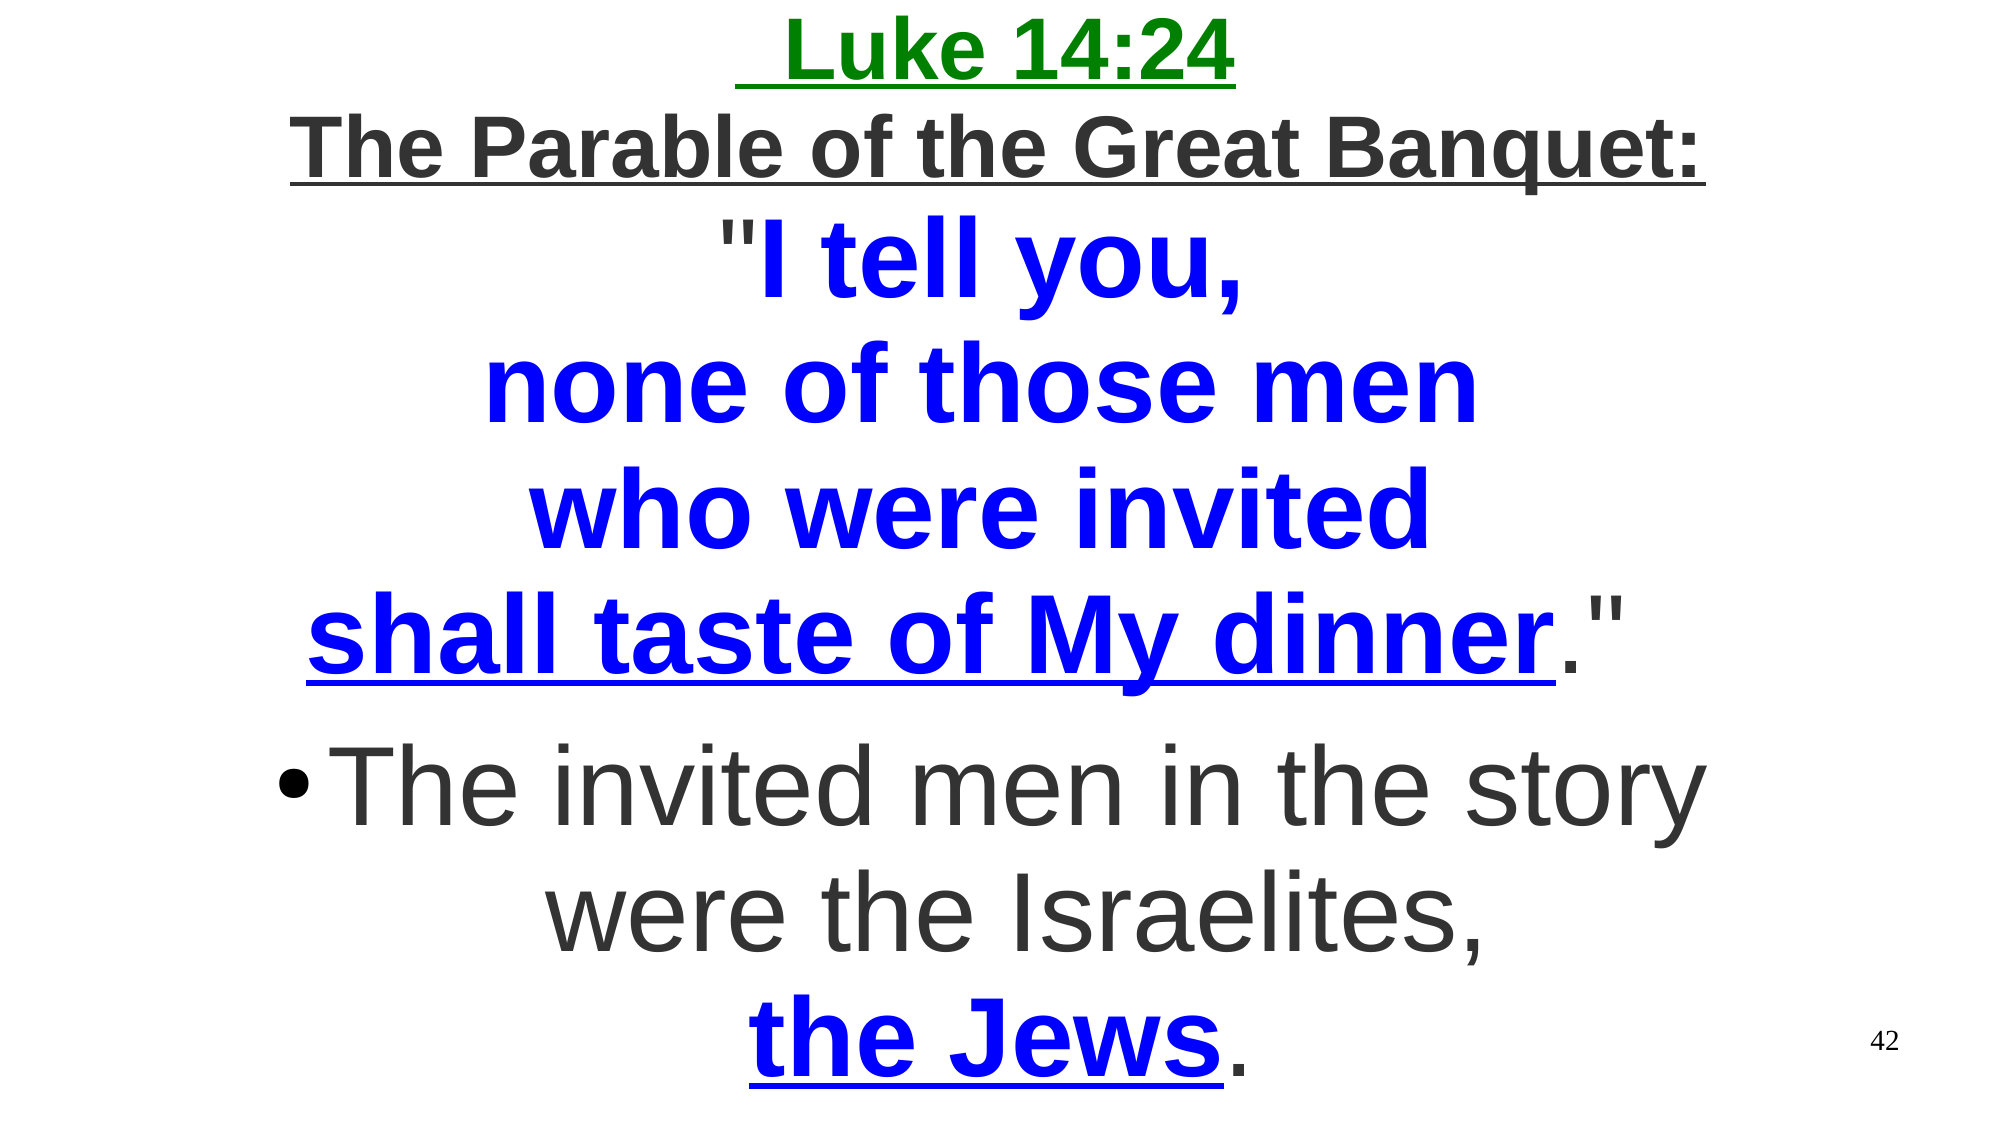

# Luke 14:24 The Parable of the Great Banquet: "I tell you, none of those men who were invited shall taste of My dinner."
The invited men in the story
were the Israelites,
the Jews.
42